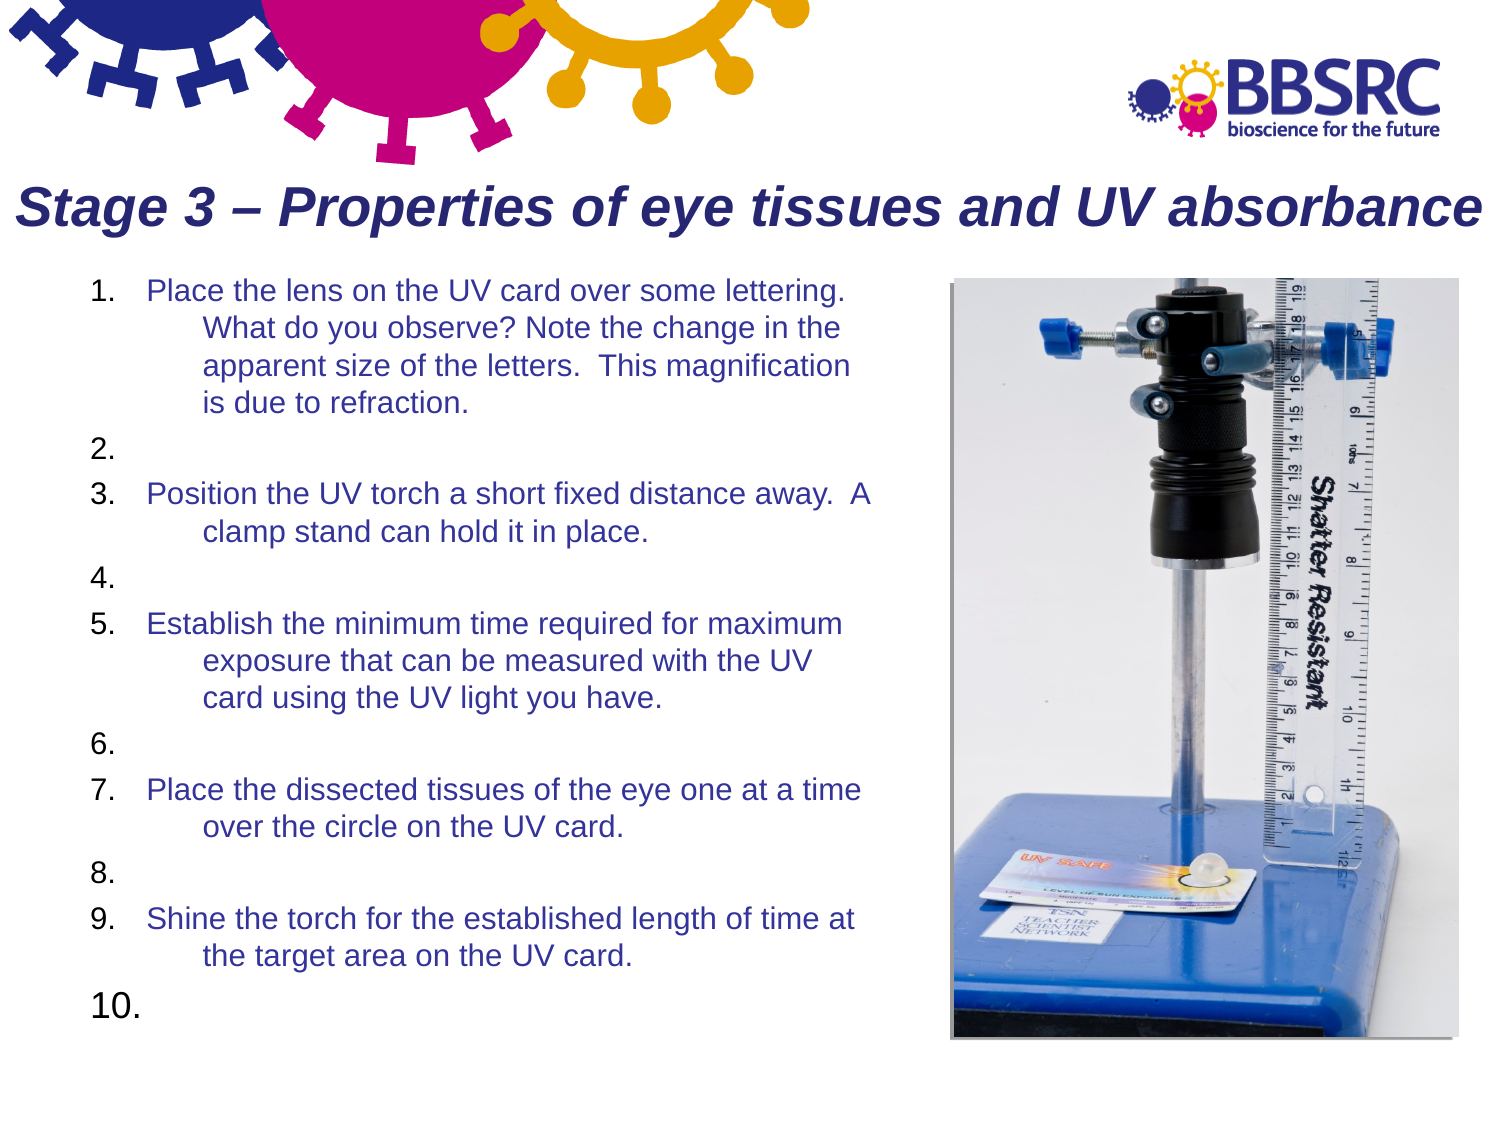

# Stage 3 – Properties of eye tissues and UV absorbance
Place the lens on the UV card over some lettering. What do you observe? Note the change in the apparent size of the letters. This magnification is due to refraction.
Position the UV torch a short fixed distance away. A clamp stand can hold it in place.
Establish the minimum time required for maximum exposure that can be measured with the UV card using the UV light you have.
Place the dissected tissues of the eye one at a time over the circle on the UV card.
Shine the torch for the established length of time at the target area on the UV card.